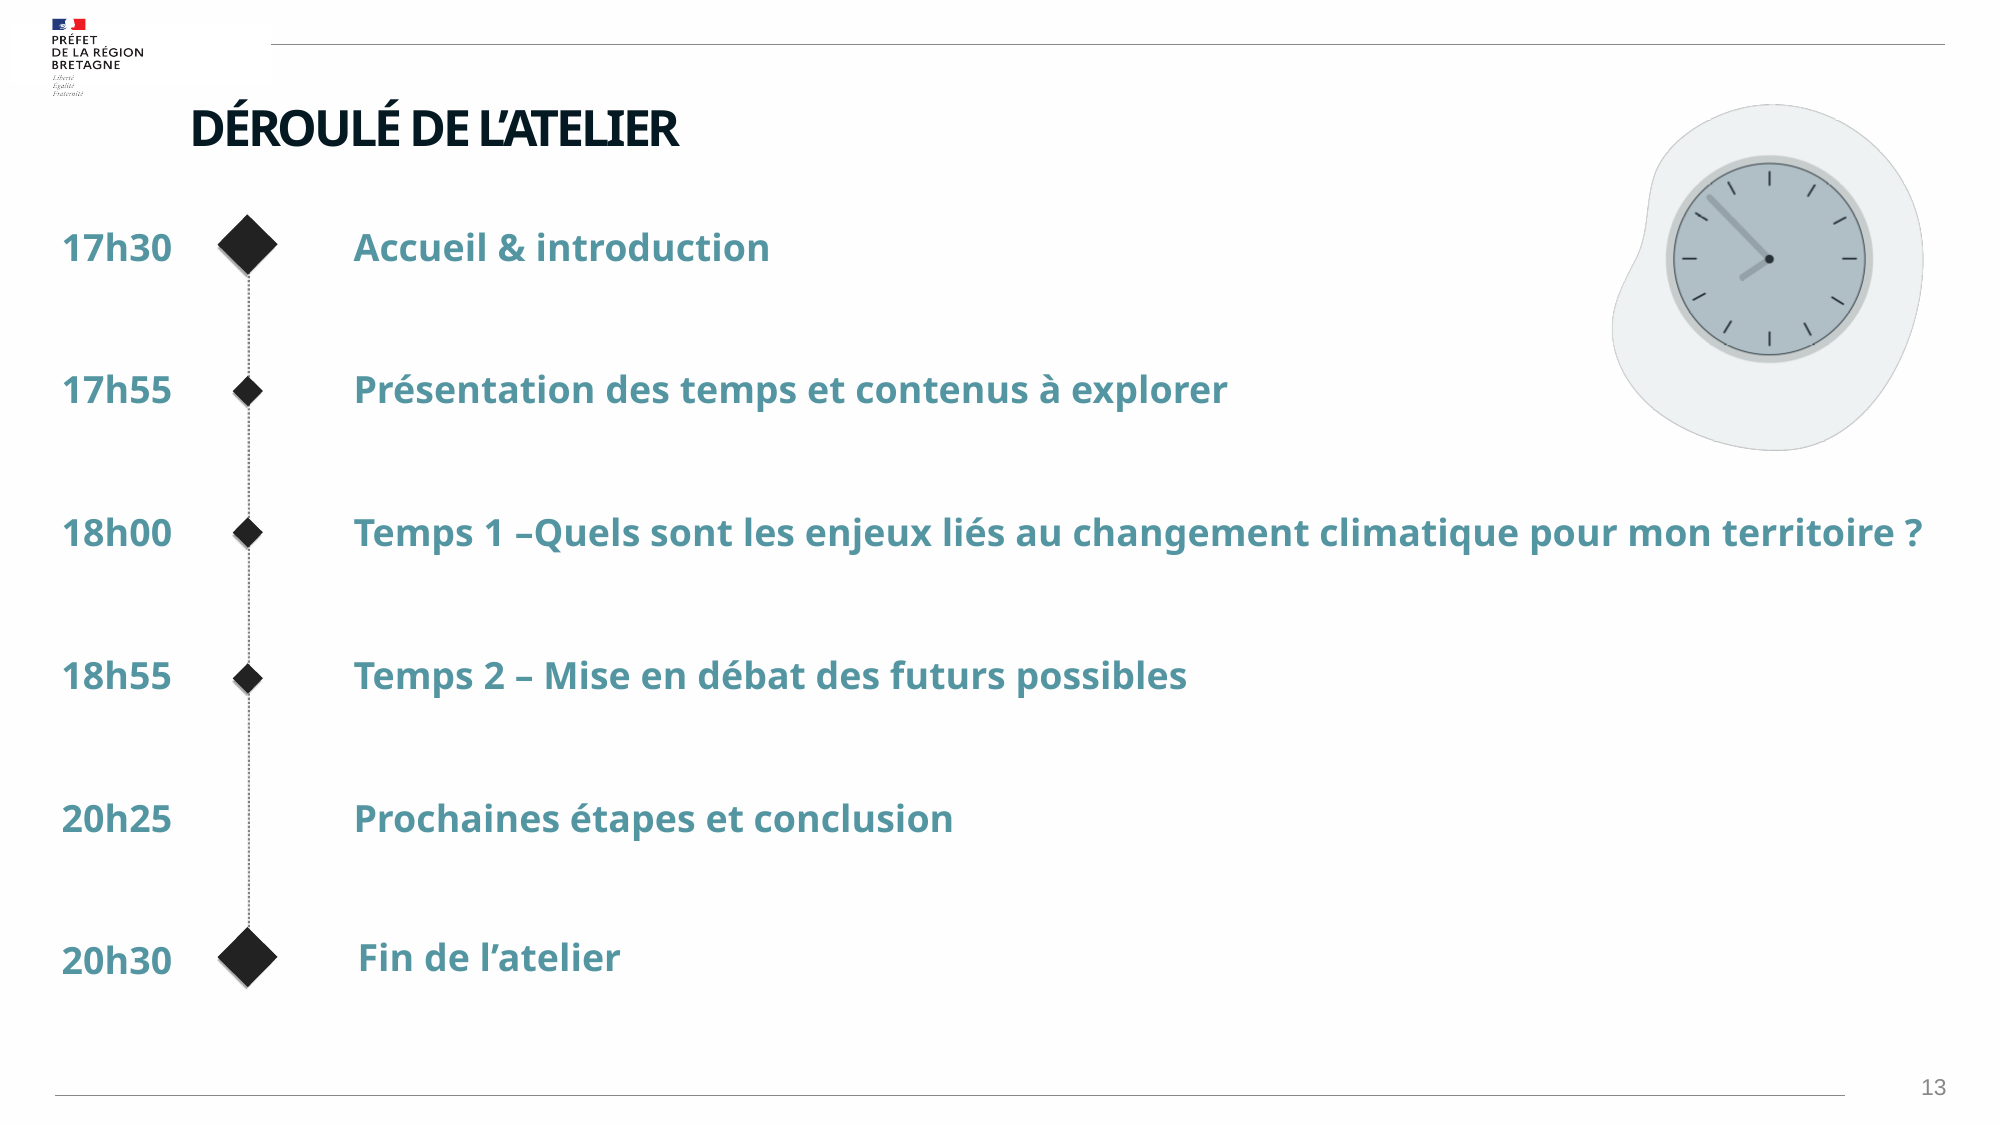

DÉROULÉ DE L’ATELIER
Accueil & introduction
Présentation des temps et contenus à explorer
Temps 1 –Quels sont les enjeux liés au changement climatique pour mon territoire ?
Temps 2 – Mise en débat des futurs possibles
Prochaines étapes et conclusion
17h30
17h55
18h00
18h55
20h25
Fin de l’atelier
20h30